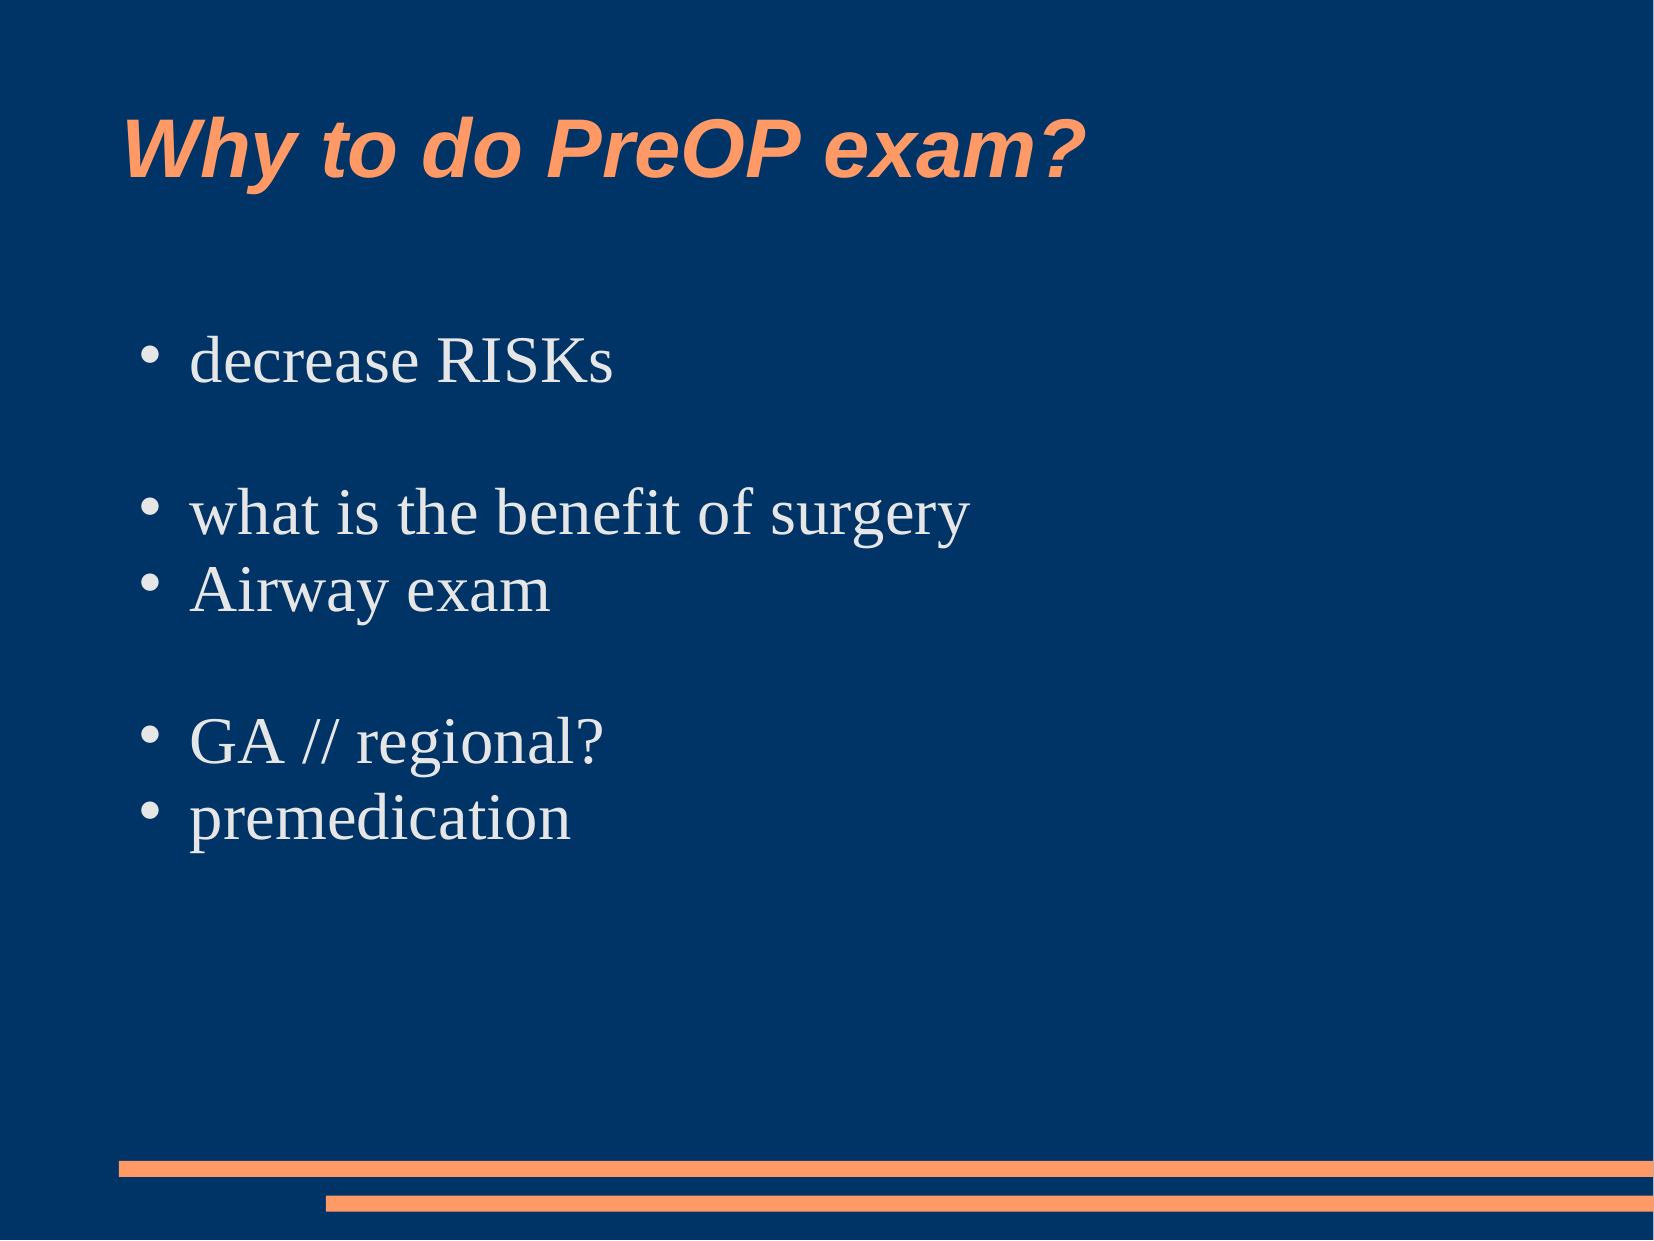

# Why to do PreOP exam?
decrease RISKs
what is the benefit of surgery
Airway exam
GA // regional?
premedication